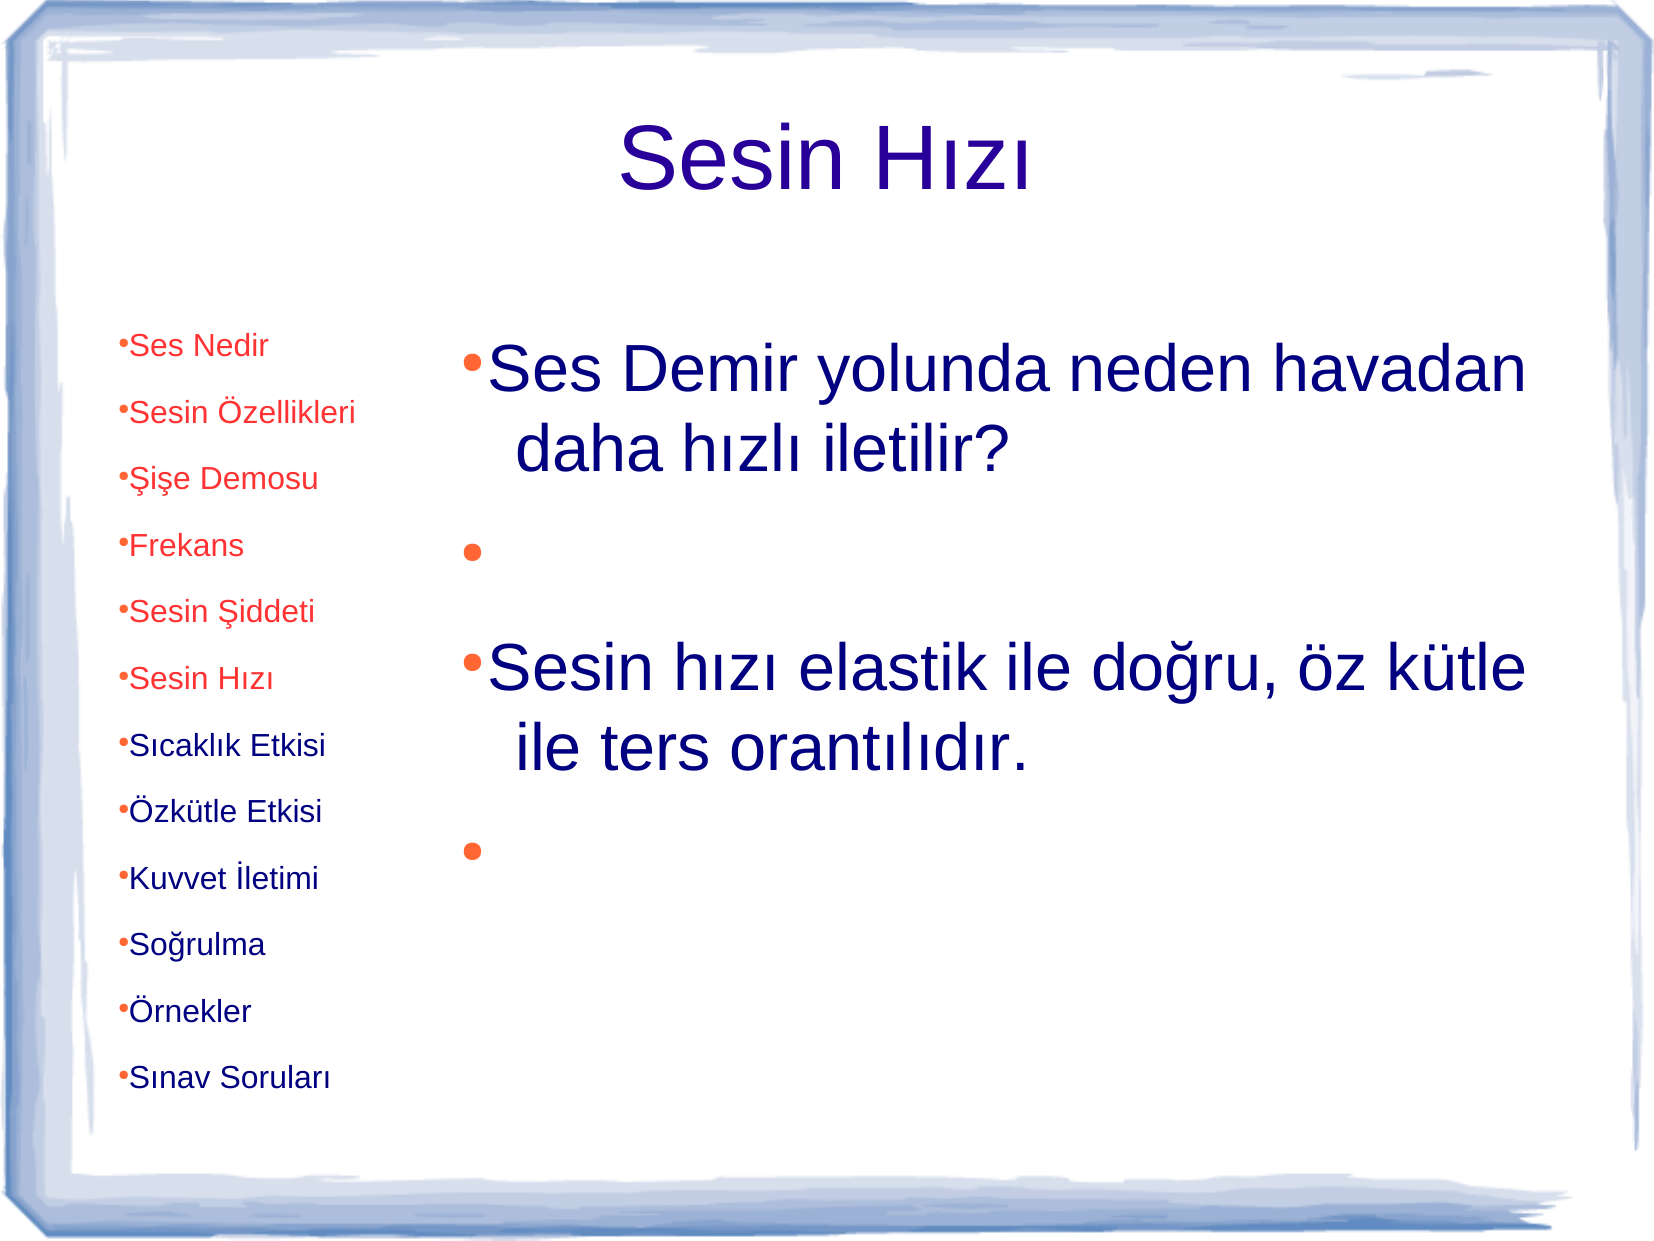

# Sesin Hızı
Ses Nedir
Sesin Özellikleri
Şişe Demosu
Frekans
Sesin Şiddeti
Sesin Hızı
Sıcaklık Etkisi
Özkütle Etkisi
Kuvvet İletimi
Soğrulma
Örnekler
Sınav Soruları
Ses Demir yolunda neden havadan daha hızlı iletilir?
Sesin hızı elastik ile doğru, öz kütle ile ters orantılıdır.